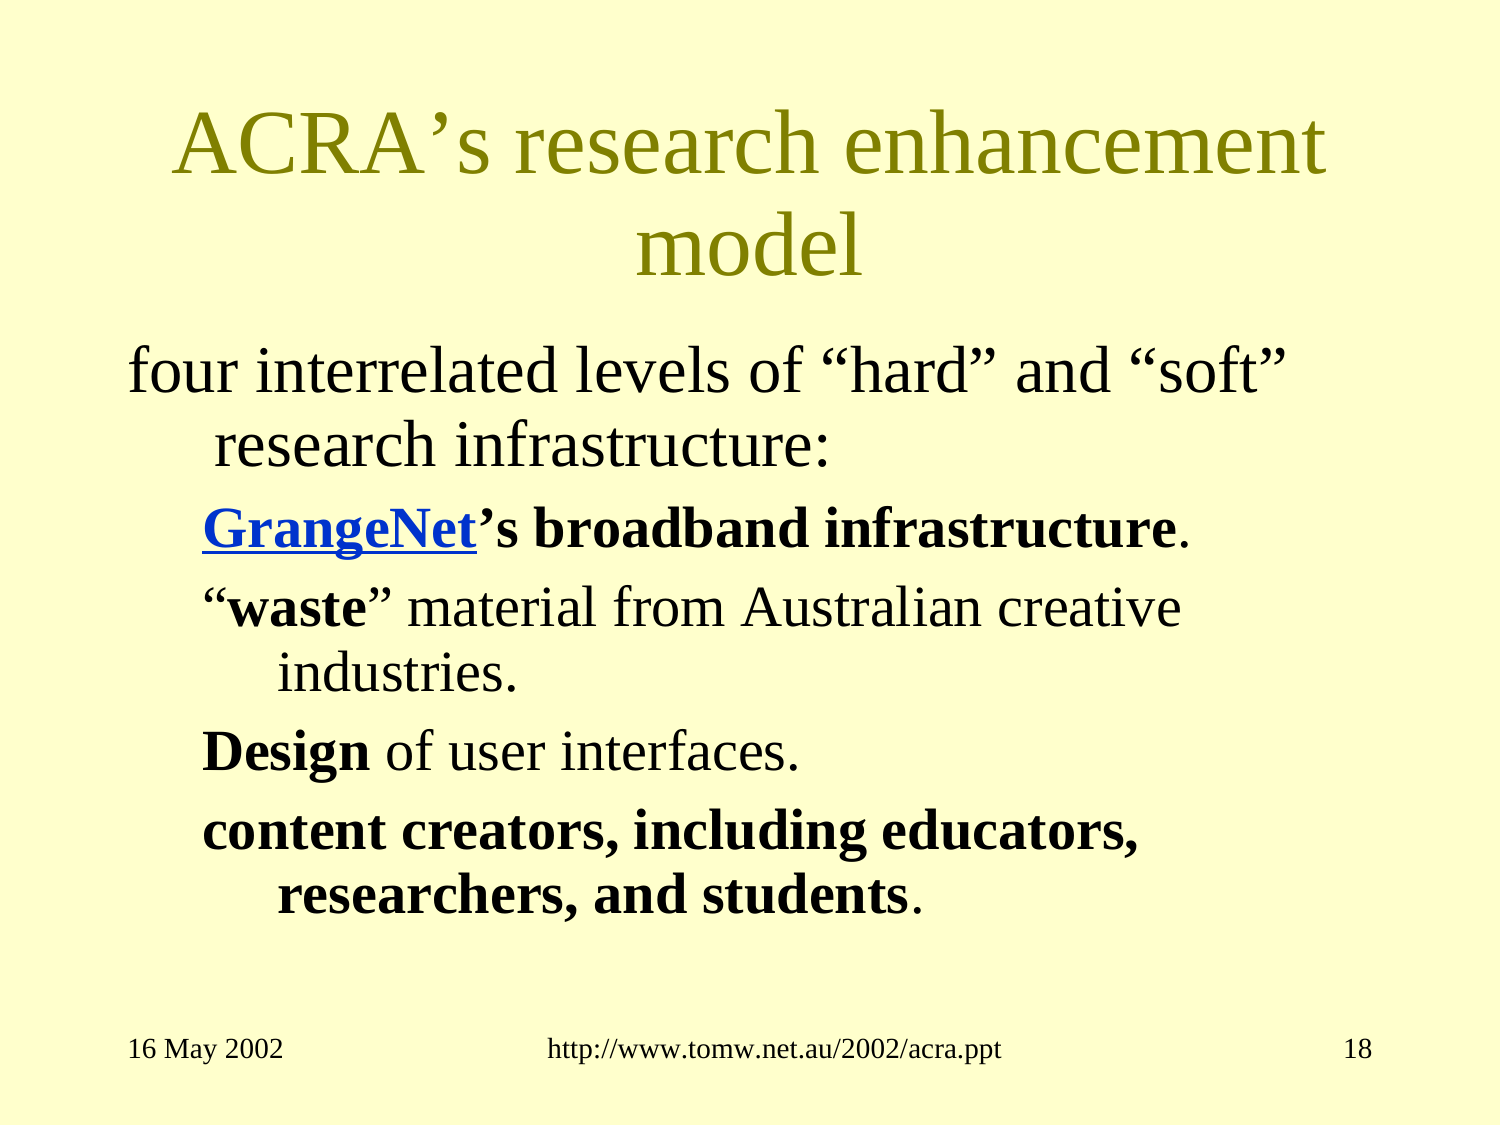

# ACRA’s research enhancement model
four interrelated levels of “hard” and “soft” research infrastructure:
GrangeNet’s broadband infrastructure.
“waste” material from Australian creative industries.
Design of user interfaces.
content creators, including educators, researchers, and students.
16 May 2002
http://www.tomw.net.au/2002/acra.ppt
18